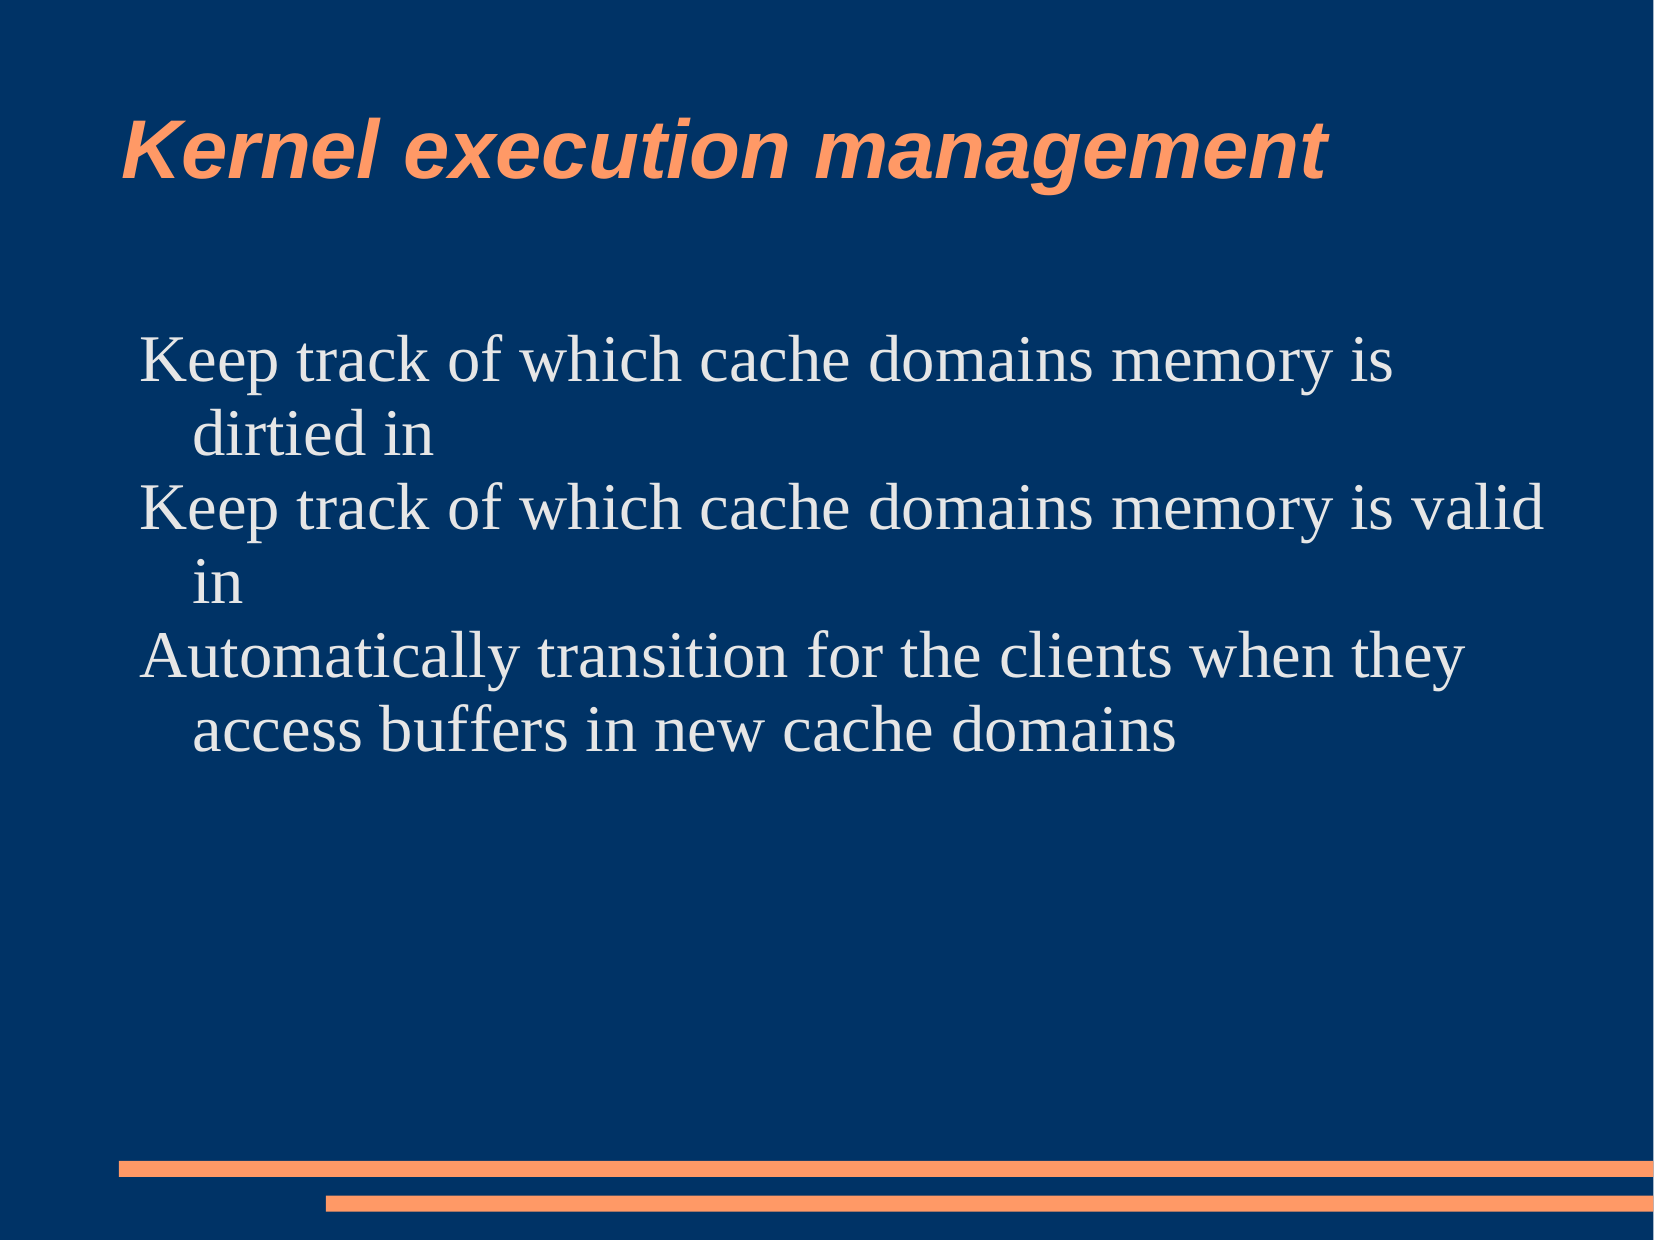

# Kernel execution management
Keep track of which cache domains memory is dirtied in
Keep track of which cache domains memory is valid in
Automatically transition for the clients when they access buffers in new cache domains